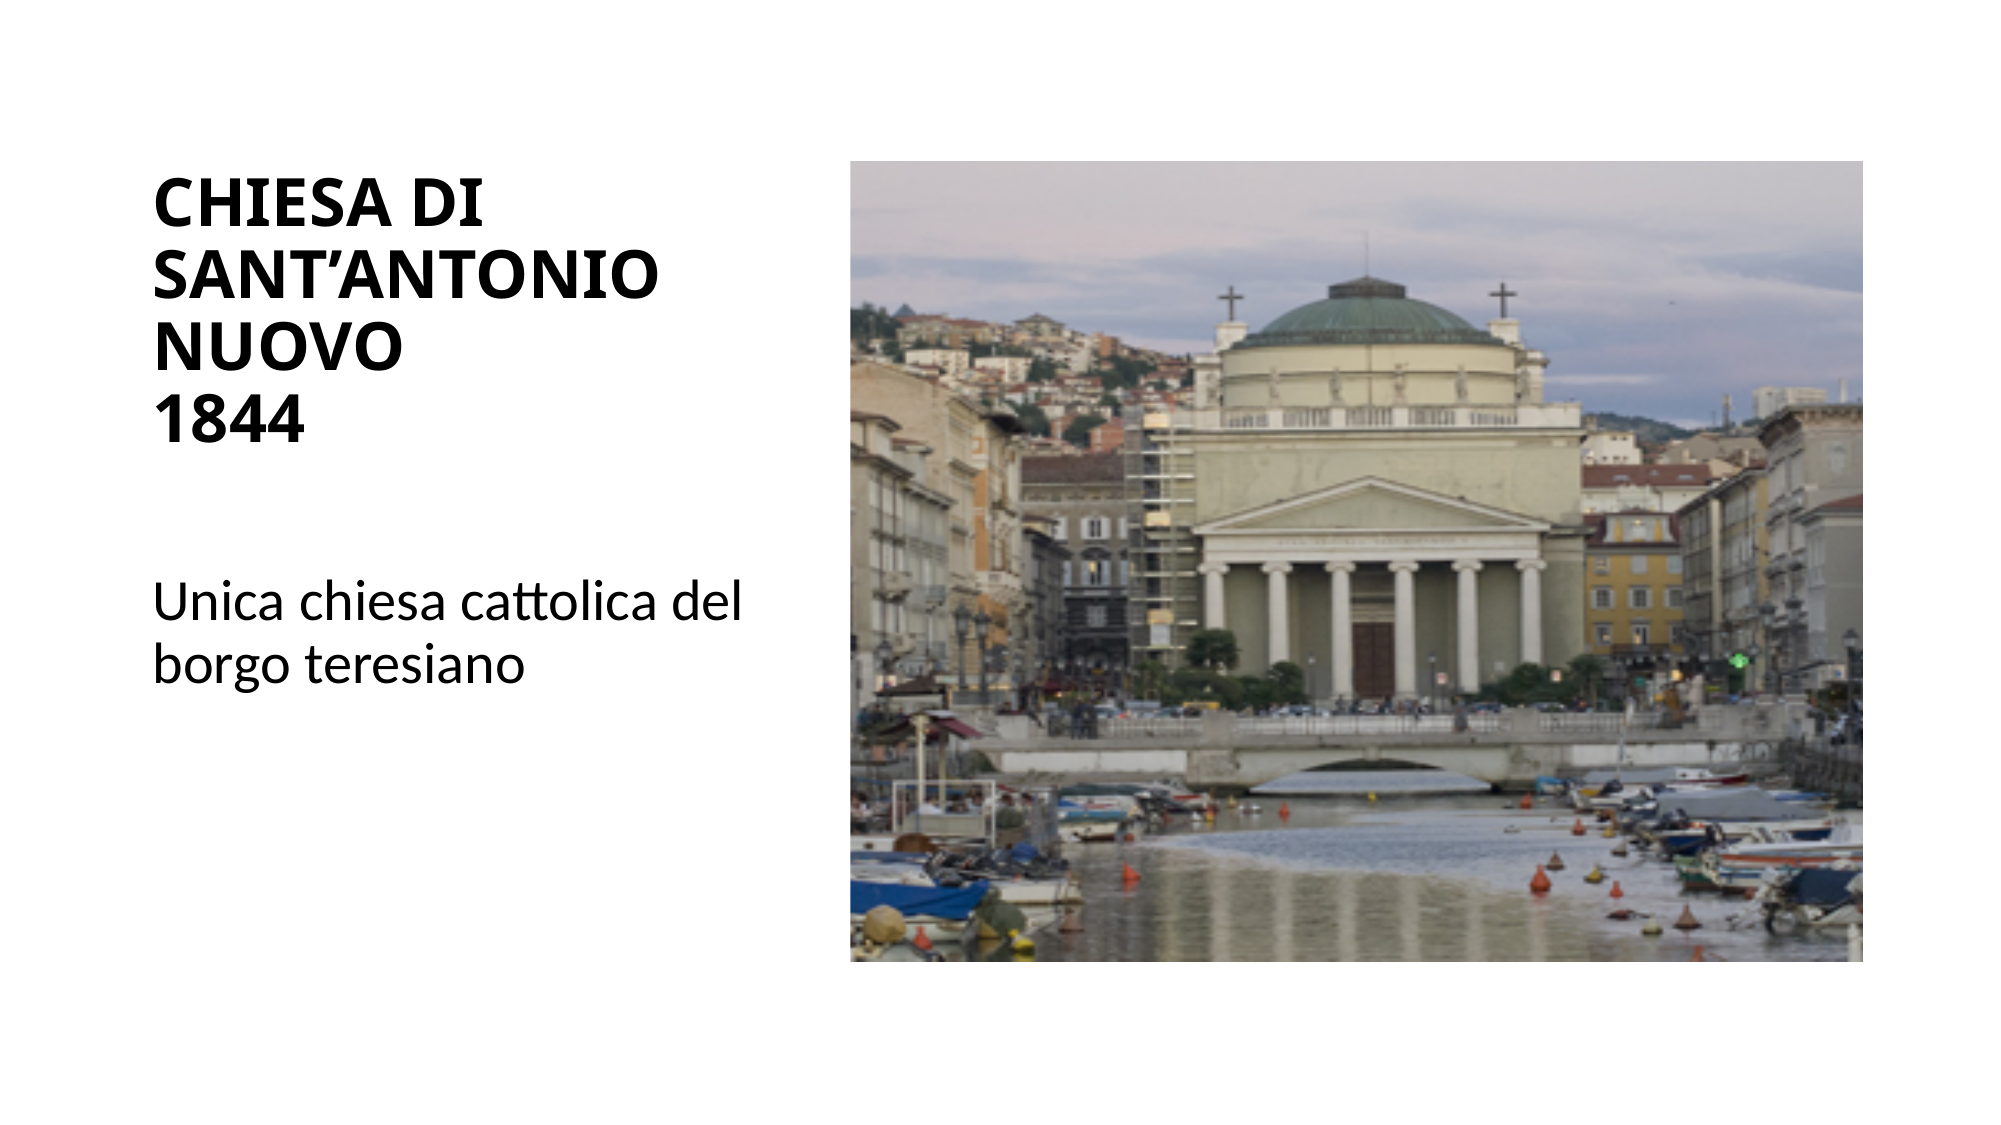

# CHIESA DI SANT’ANTONIO NUOVO 1844
Unica chiesa cattolica del borgo teresiano